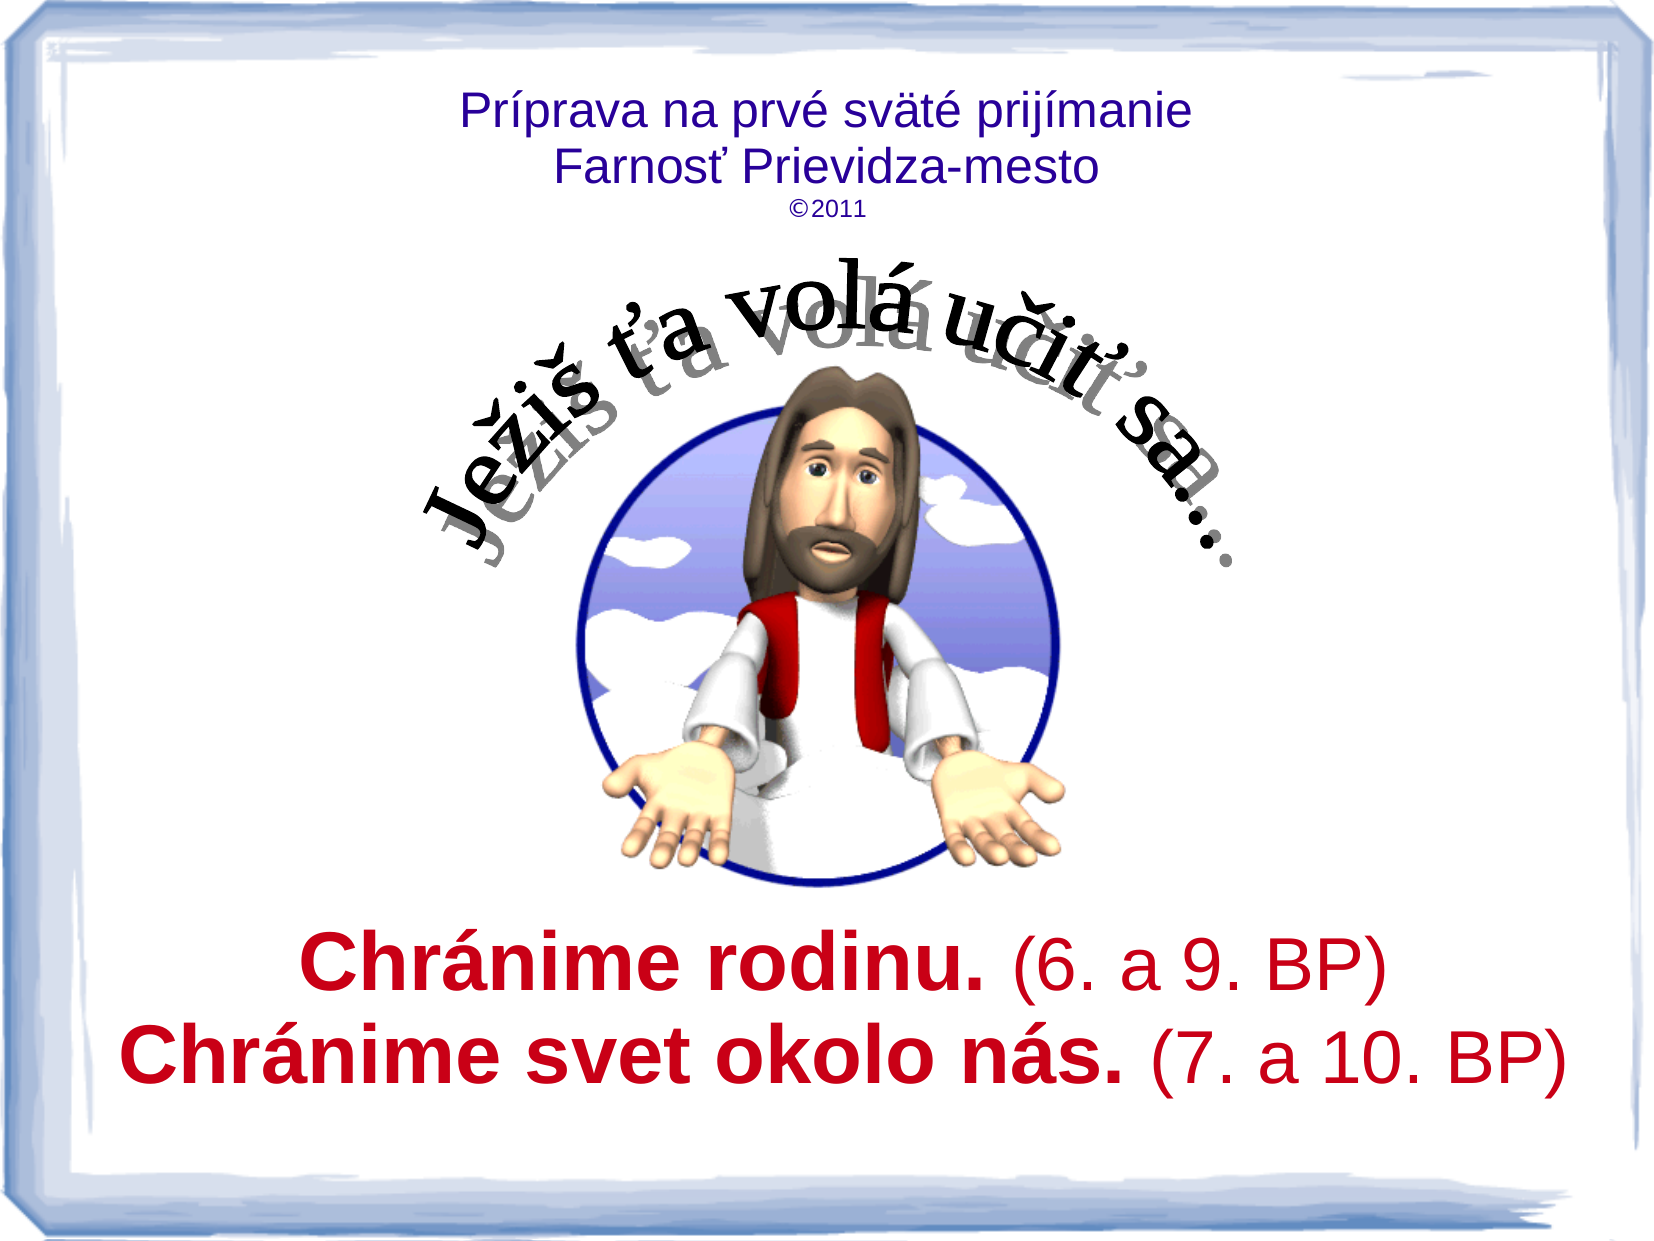

# Príprava na prvé sväté prijímanie Farnosť Prievidza-mesto ©2011
Chránime rodinu. (6. a 9. BP)
Chránime svet okolo nás. (7. a 10. BP)
Ježiš ťa volá učiť sa...